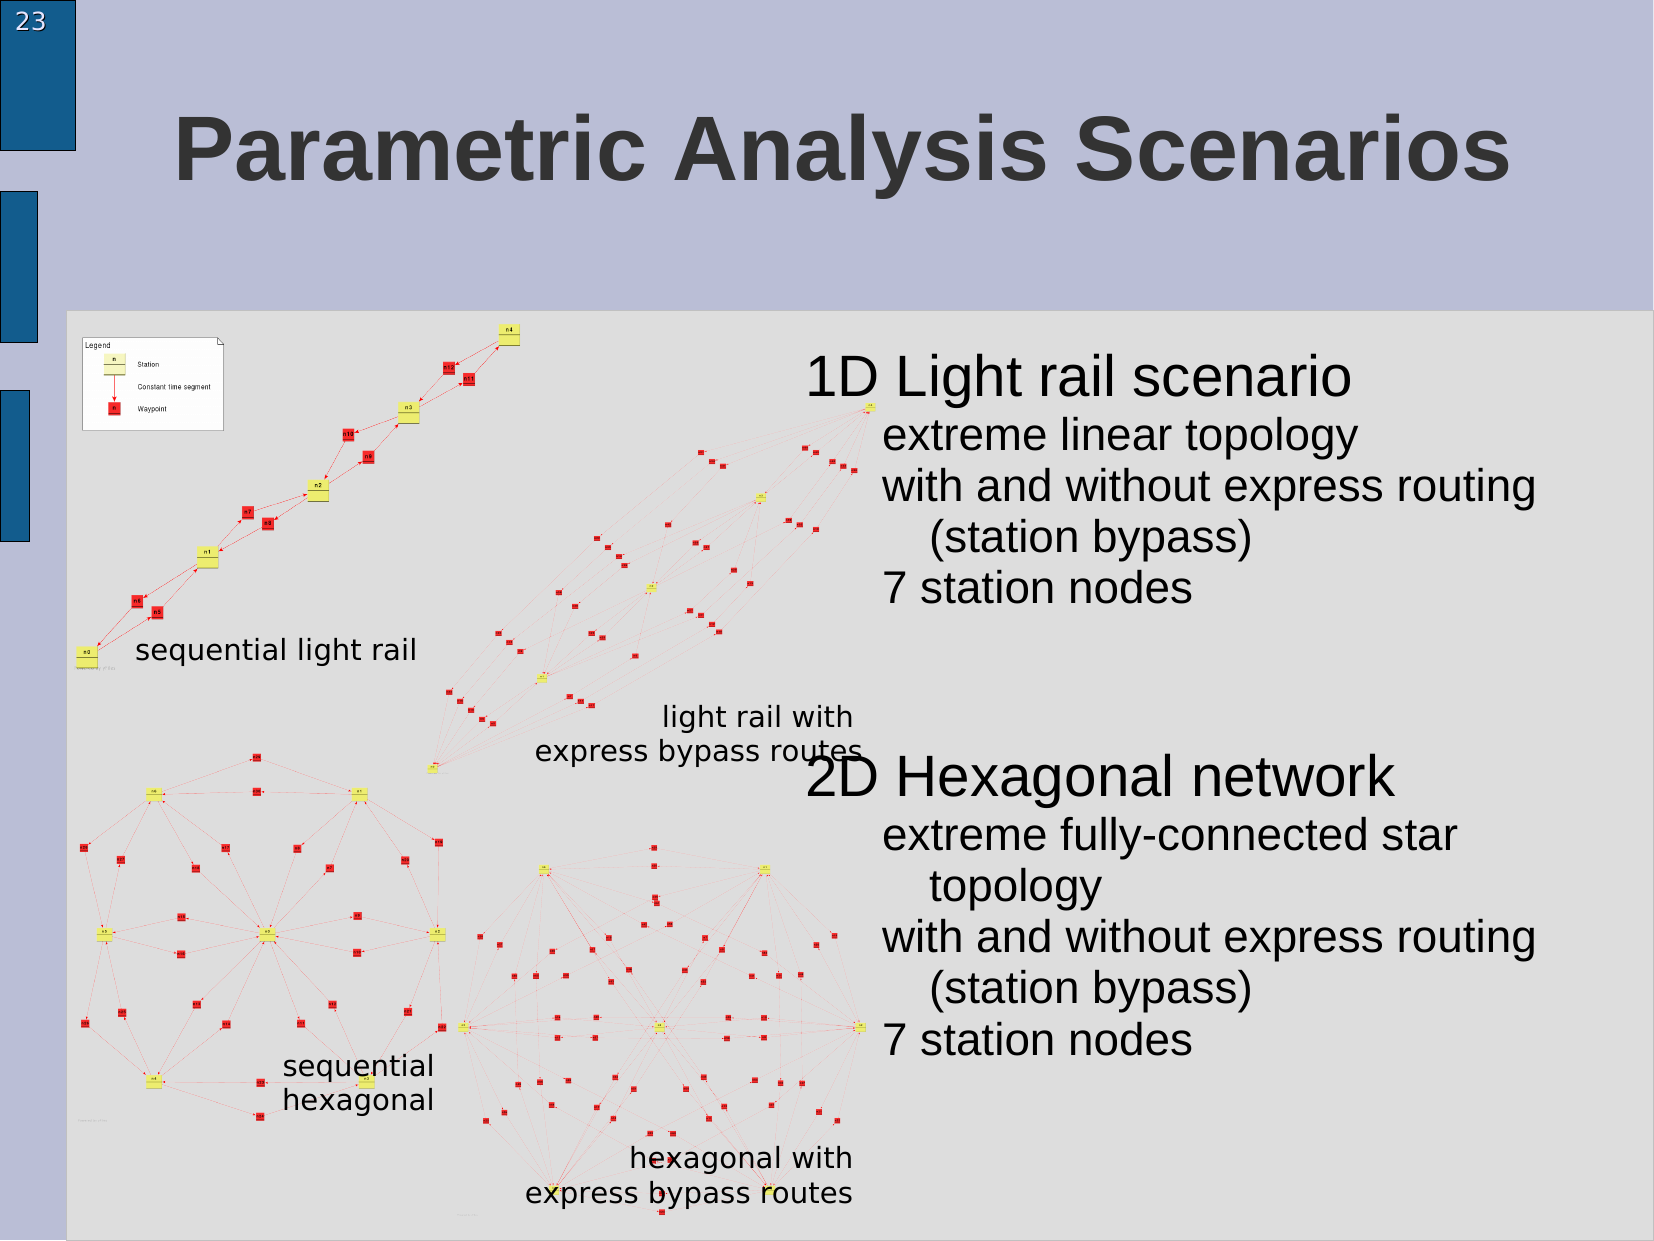

# Parametric Analysis Scenarios
sequential light rail
1D Light rail scenario
extreme linear topology
with and without express routing (station bypass)
7 station nodes
2D Hexagonal network
extreme fully-connected star topology
with and without express routing (station bypass)
7 station nodes
light rail with
express bypass routes
sequential
hexagonal
hexagonal with
express bypass routes